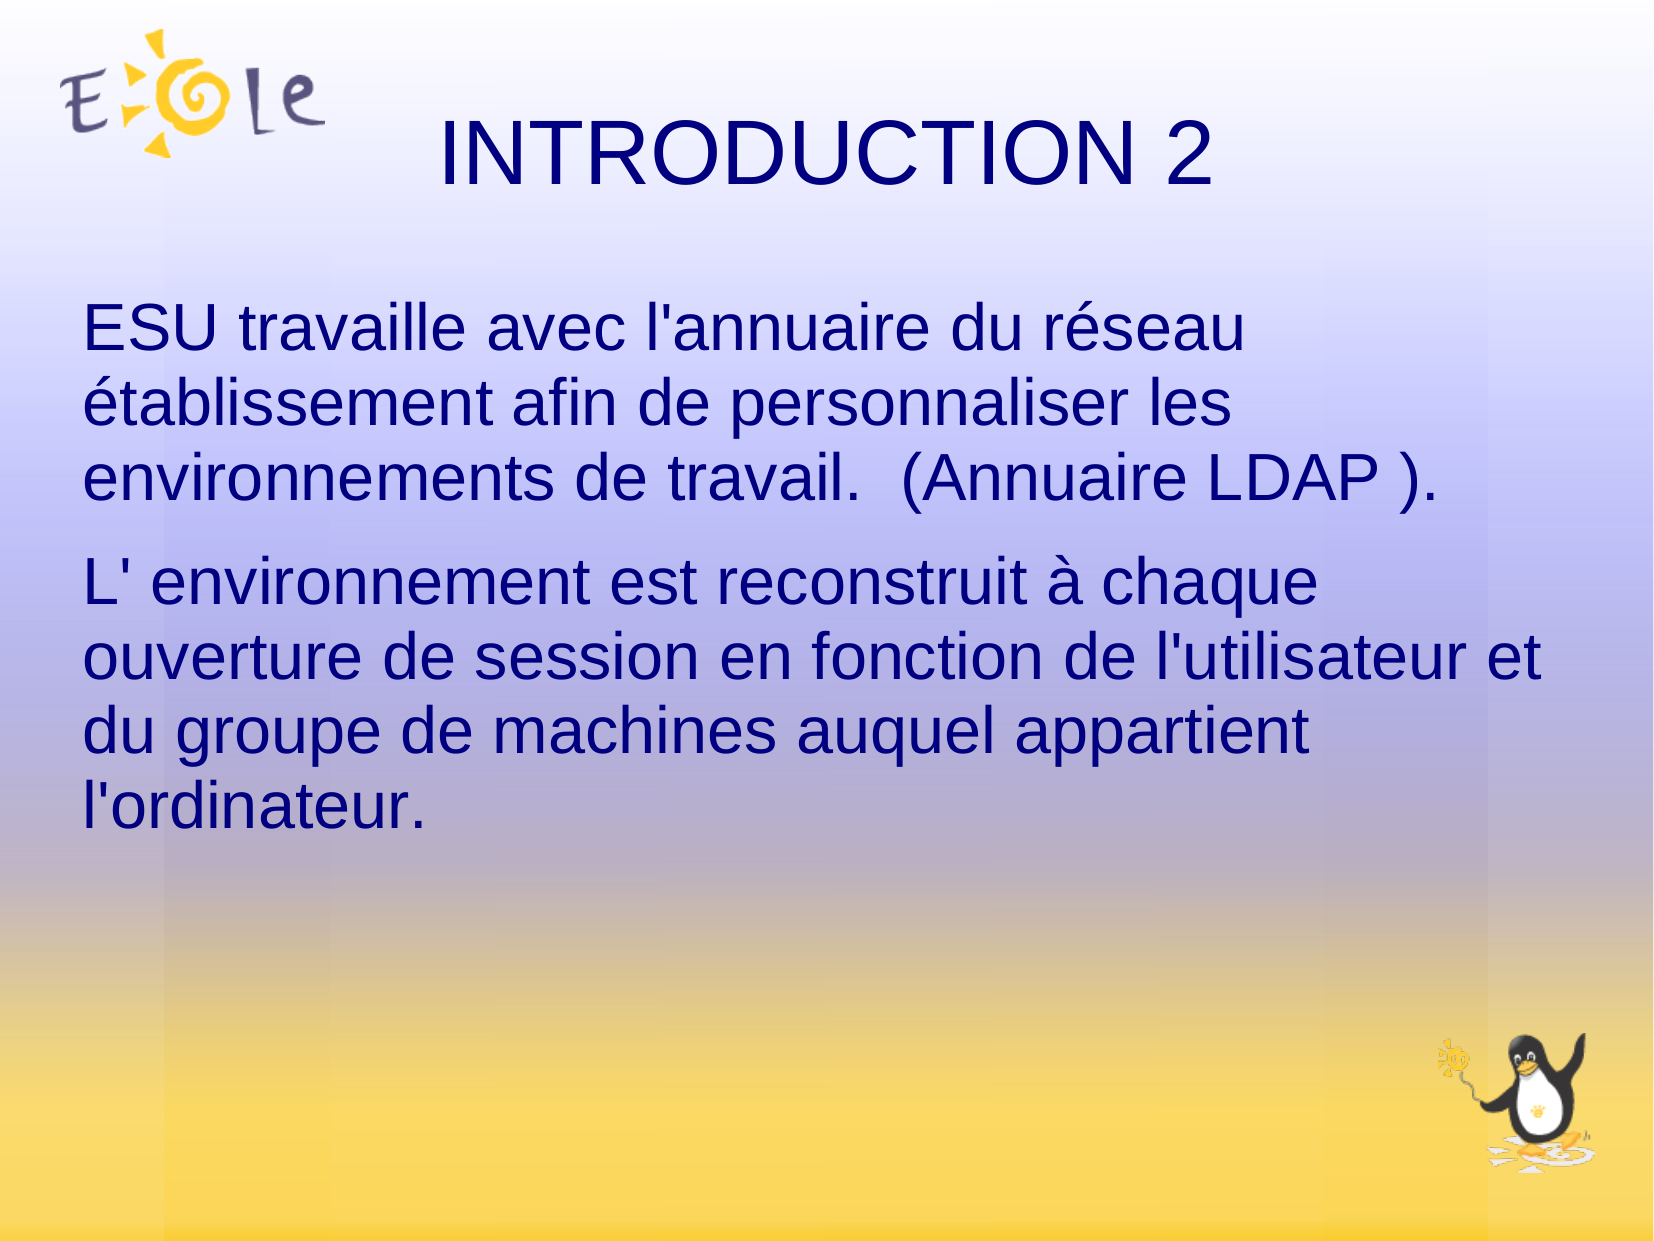

# INTRODUCTION 2
ESU travaille avec l'annuaire du réseau établissement afin de personnaliser les environnements de travail. (Annuaire LDAP ).
L' environnement est reconstruit à chaque ouverture de session en fonction de l'utilisateur et du groupe de machines auquel appartient l'ordinateur.